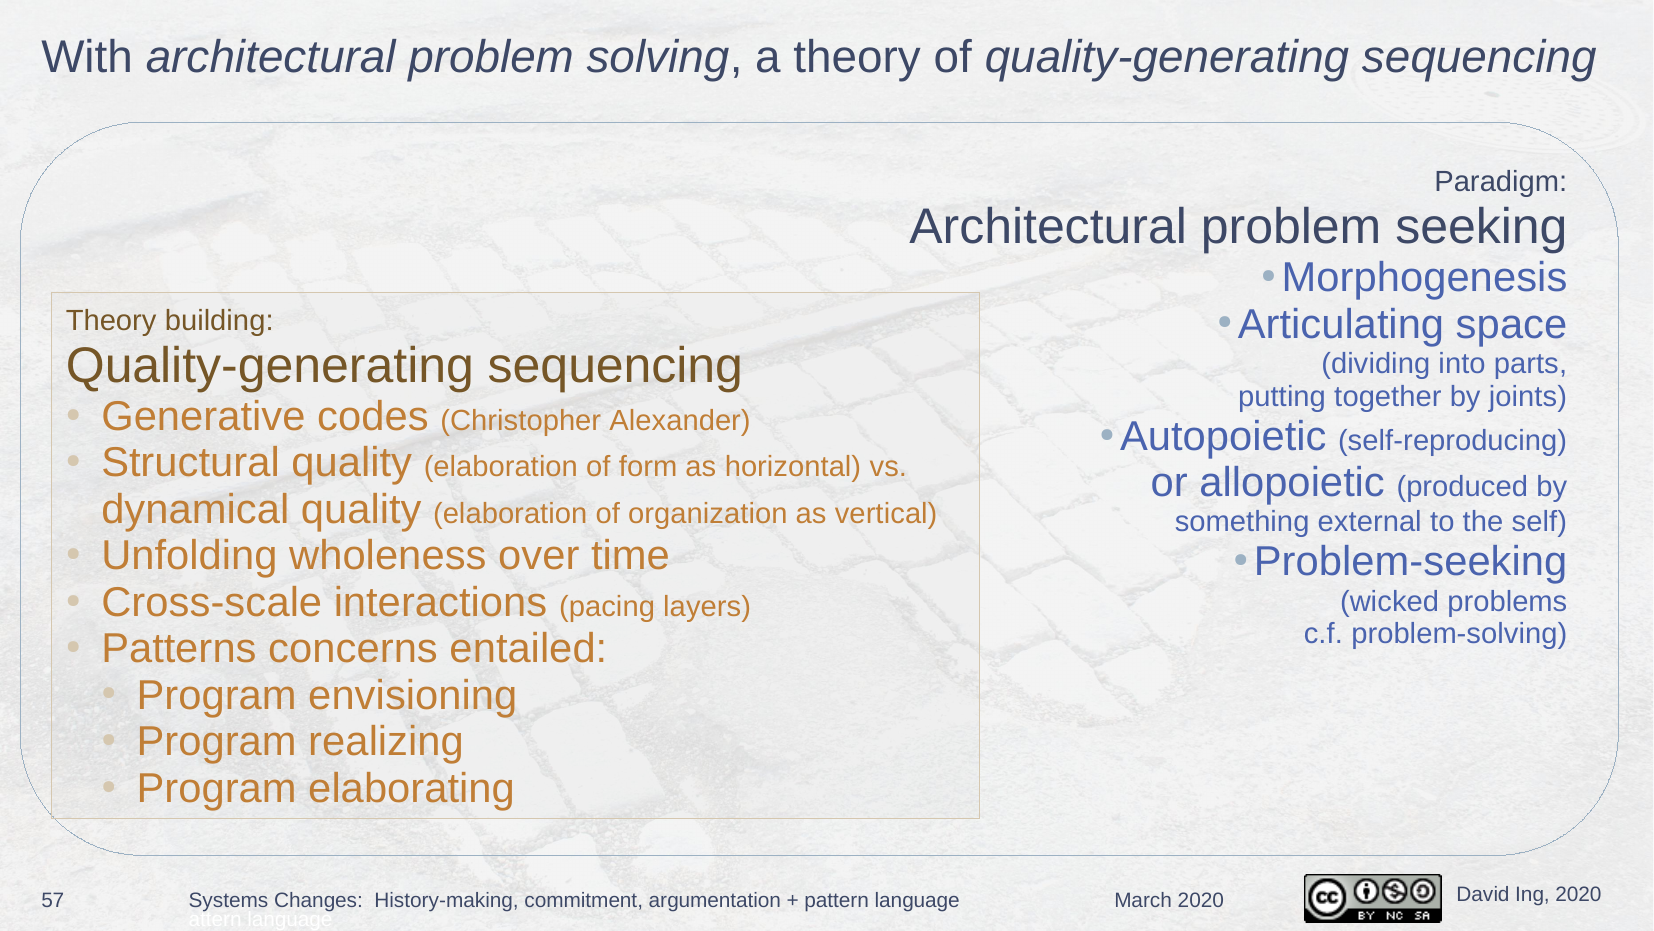

# With architectural problem solving, a theory of quality-generating sequencing
Paradigm:
Architectural problem seeking
Morphogenesis
Articulating space
(dividing into parts,
putting together by joints)
Autopoietic (self-reproducing)
or allopoietic (produced by
 something external to the self)
Problem-seeking
(wicked problems
c.f. problem-solving)
Theory building:
Quality-generating sequencing
Generative codes (Christopher Alexander)
Structural quality (elaboration of form as horizontal) vs. dynamical quality (elaboration of organization as vertical)
Unfolding wholeness over time
Cross-scale interactions (pacing layers)
Patterns concerns entailed:
Program envisioning
Program realizing
Program elaborating
Systems Changes: History-making, commitment, argumentation + pattern language
March 2020